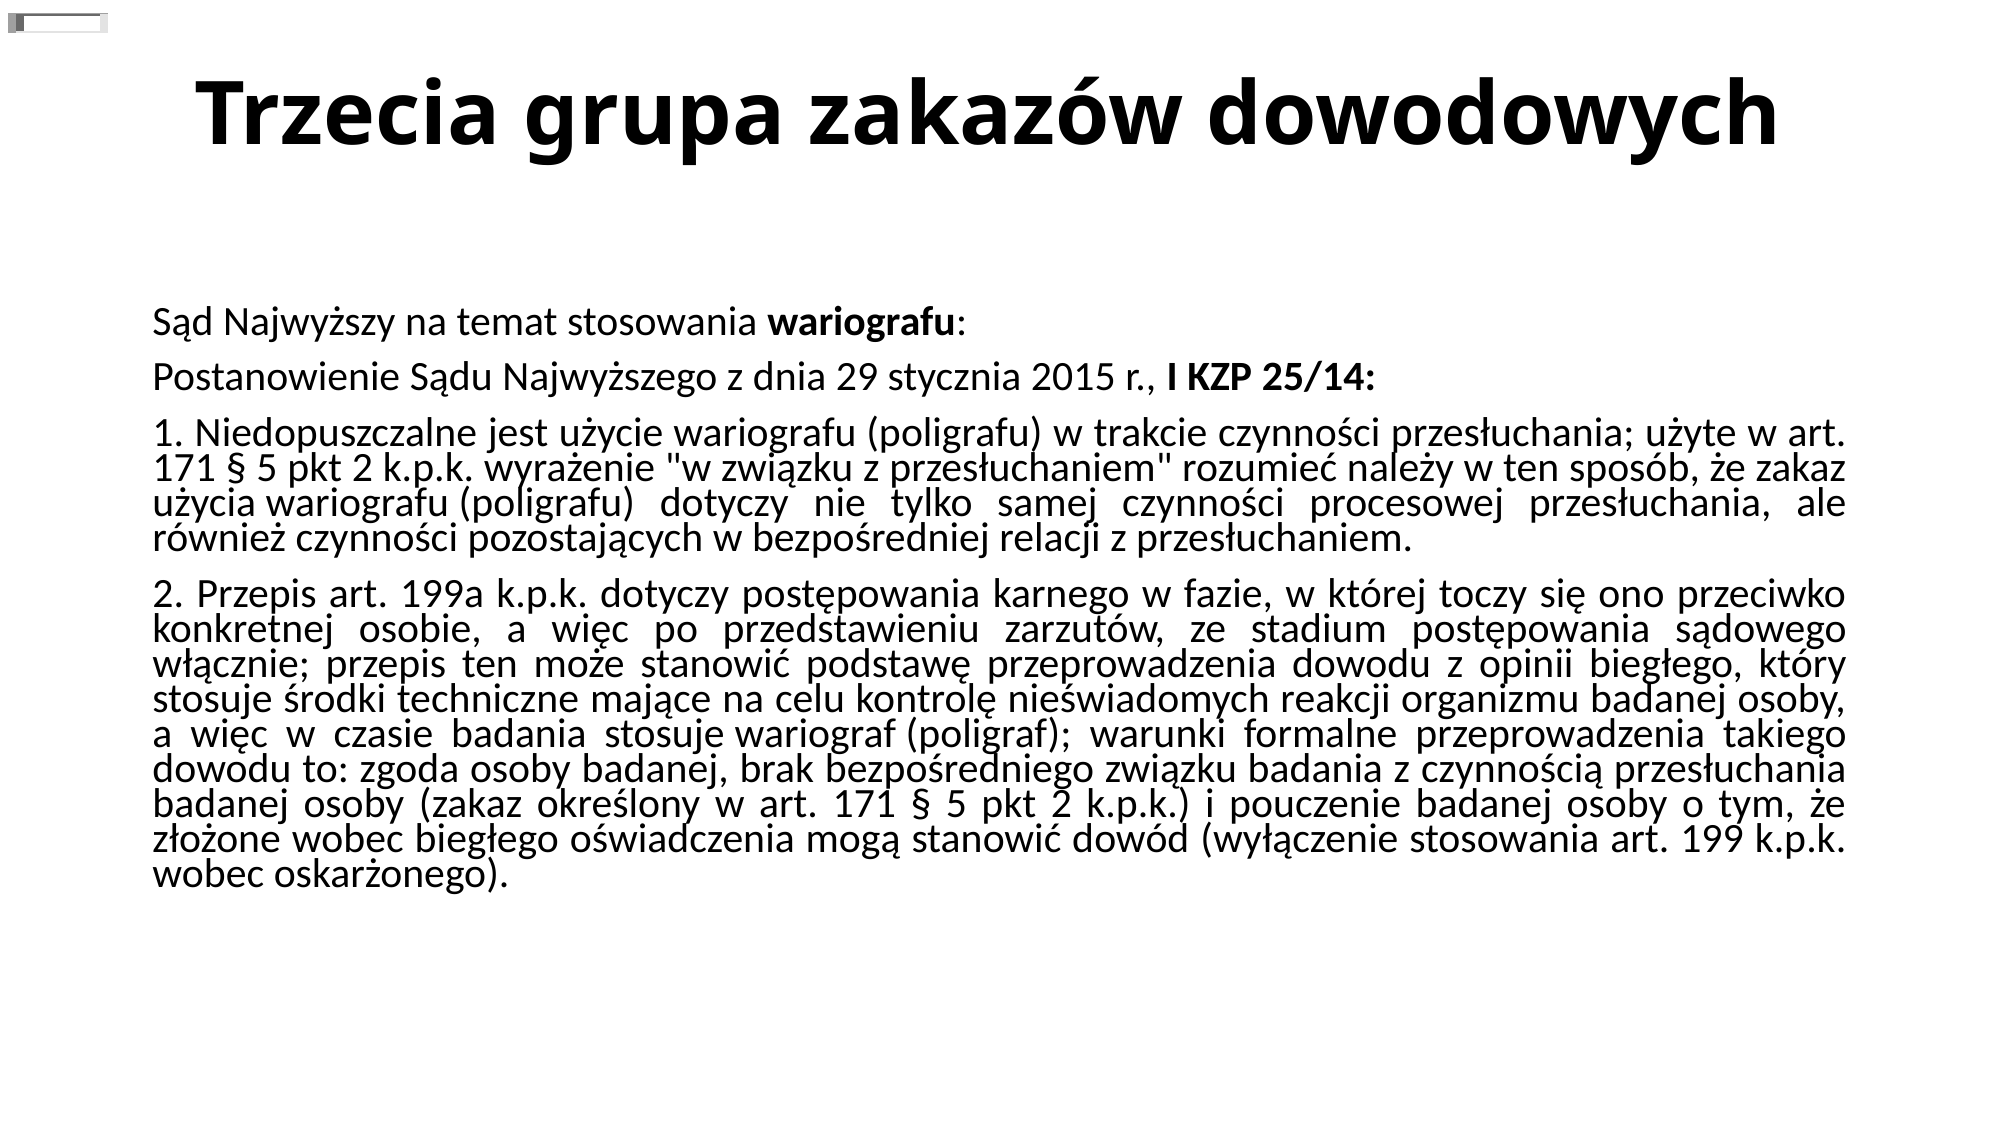

# Trzecia grupa zakazów dowodowych
Sąd Najwyższy na temat stosowania wariografu:
Postanowienie Sądu Najwyższego z dnia 29 stycznia 2015 r., I KZP 25/14:
1. Niedopuszczalne jest użycie wariografu (poligrafu) w trakcie czynności przesłuchania; użyte w art. 171 § 5 pkt 2 k.p.k. wyrażenie "w związku z przesłuchaniem" rozumieć należy w ten sposób, że zakaz użycia wariografu (poligrafu) dotyczy nie tylko samej czynności procesowej przesłuchania, ale również czynności pozostających w bezpośredniej relacji z przesłuchaniem.
2. Przepis art. 199a k.p.k. dotyczy postępowania karnego w fazie, w której toczy się ono przeciwko konkretnej osobie, a więc po przedstawieniu zarzutów, ze stadium postępowania sądowego włącznie; przepis ten może stanowić podstawę przeprowadzenia dowodu z opinii biegłego, który stosuje środki techniczne mające na celu kontrolę nieświadomych reakcji organizmu badanej osoby, a więc w czasie badania stosuje wariograf (poligraf); warunki formalne przeprowadzenia takiego dowodu to: zgoda osoby badanej, brak bezpośredniego związku badania z czynnością przesłuchania badanej osoby (zakaz określony w art. 171 § 5 pkt 2 k.p.k.) i pouczenie badanej osoby o tym, że złożone wobec biegłego oświadczenia mogą stanowić dowód (wyłączenie stosowania art. 199 k.p.k. wobec oskarżonego).